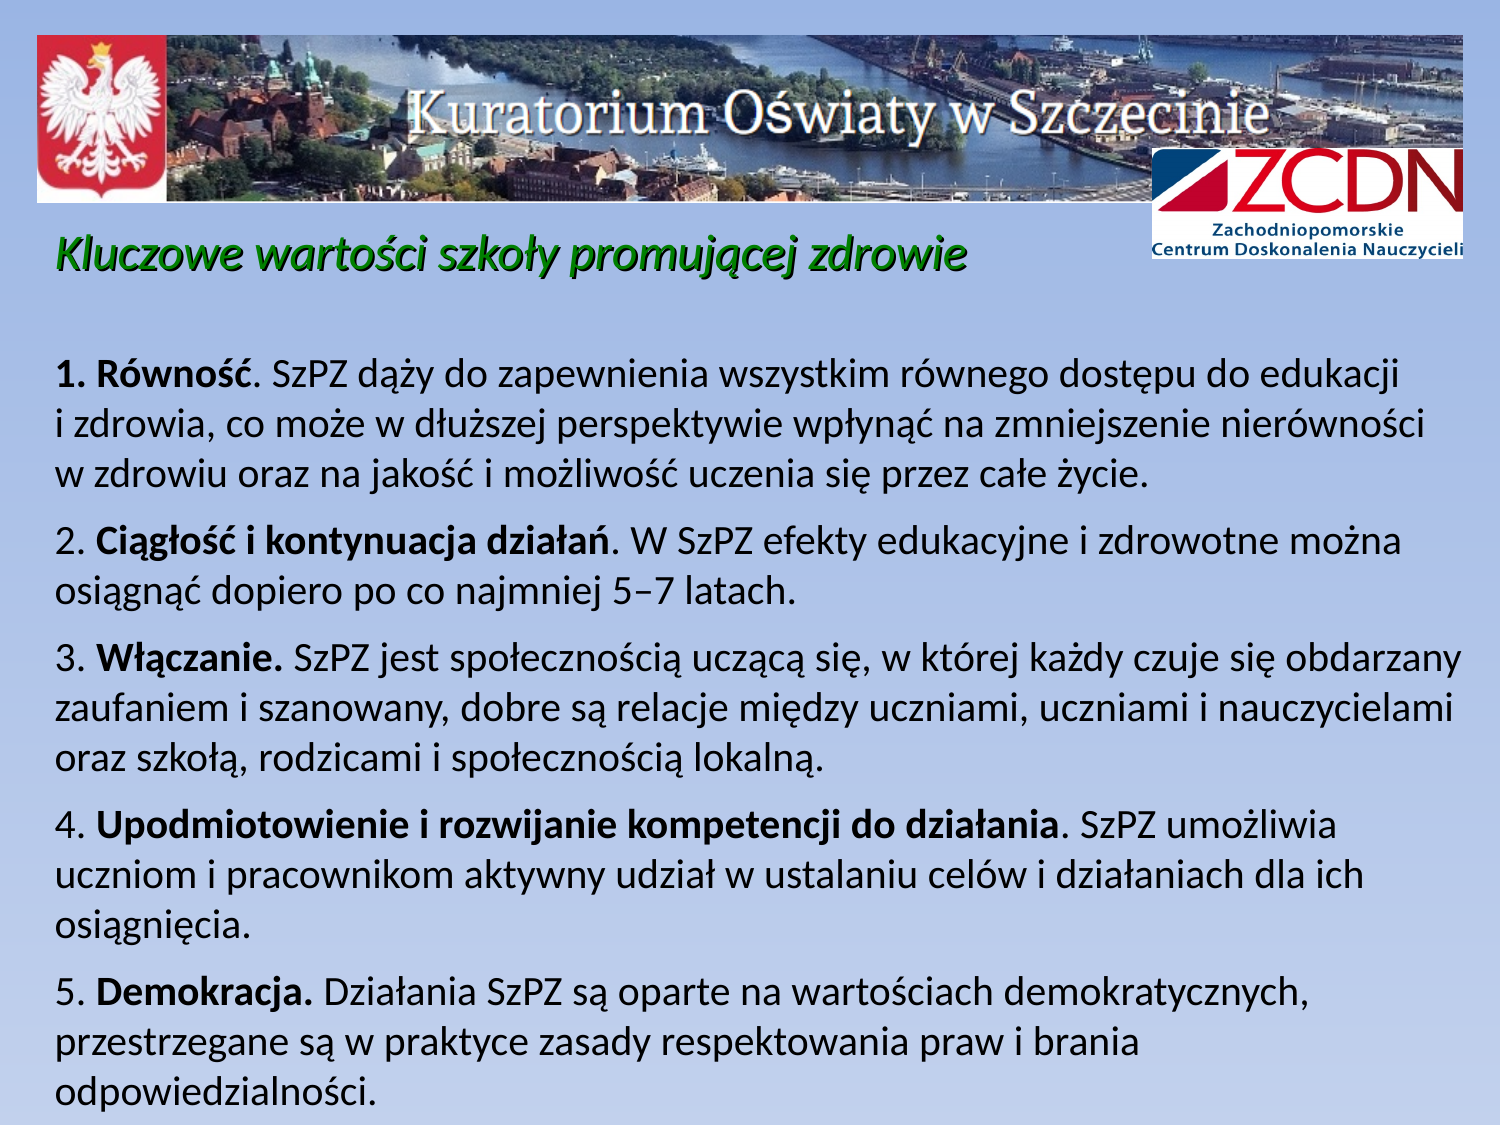

#
Kluczowe wartości szkoły promującej zdrowie
1. Równość. SzPZ dąży do zapewnienia wszystkim równego dostępu do edukacji
i zdrowia, co może w dłuższej perspektywie wpłynąć na zmniejszenie nierówności
w zdrowiu oraz na jakość i możliwość uczenia się przez całe życie.
2. Ciągłość i kontynuacja działań. W SzPZ efekty edukacyjne i zdrowotne można osiągnąć dopiero po co najmniej 5–7 latach.
3. Włączanie. SzPZ jest społecznością uczącą się, w której każdy czuje się obdarzany zaufaniem i szanowany, dobre są relacje między uczniami, uczniami i nauczycielami oraz szkołą, rodzicami i społecznością lokalną.
4. Upodmiotowienie i rozwijanie kompetencji do działania. SzPZ umożliwia uczniom i pracownikom aktywny udział w ustalaniu celów i działaniach dla ich osiągnięcia.
5. Demokracja. Działania SzPZ są oparte na wartościach demokratycznych, przestrzegane są w praktyce zasady respektowania praw i brania odpowiedzialności.